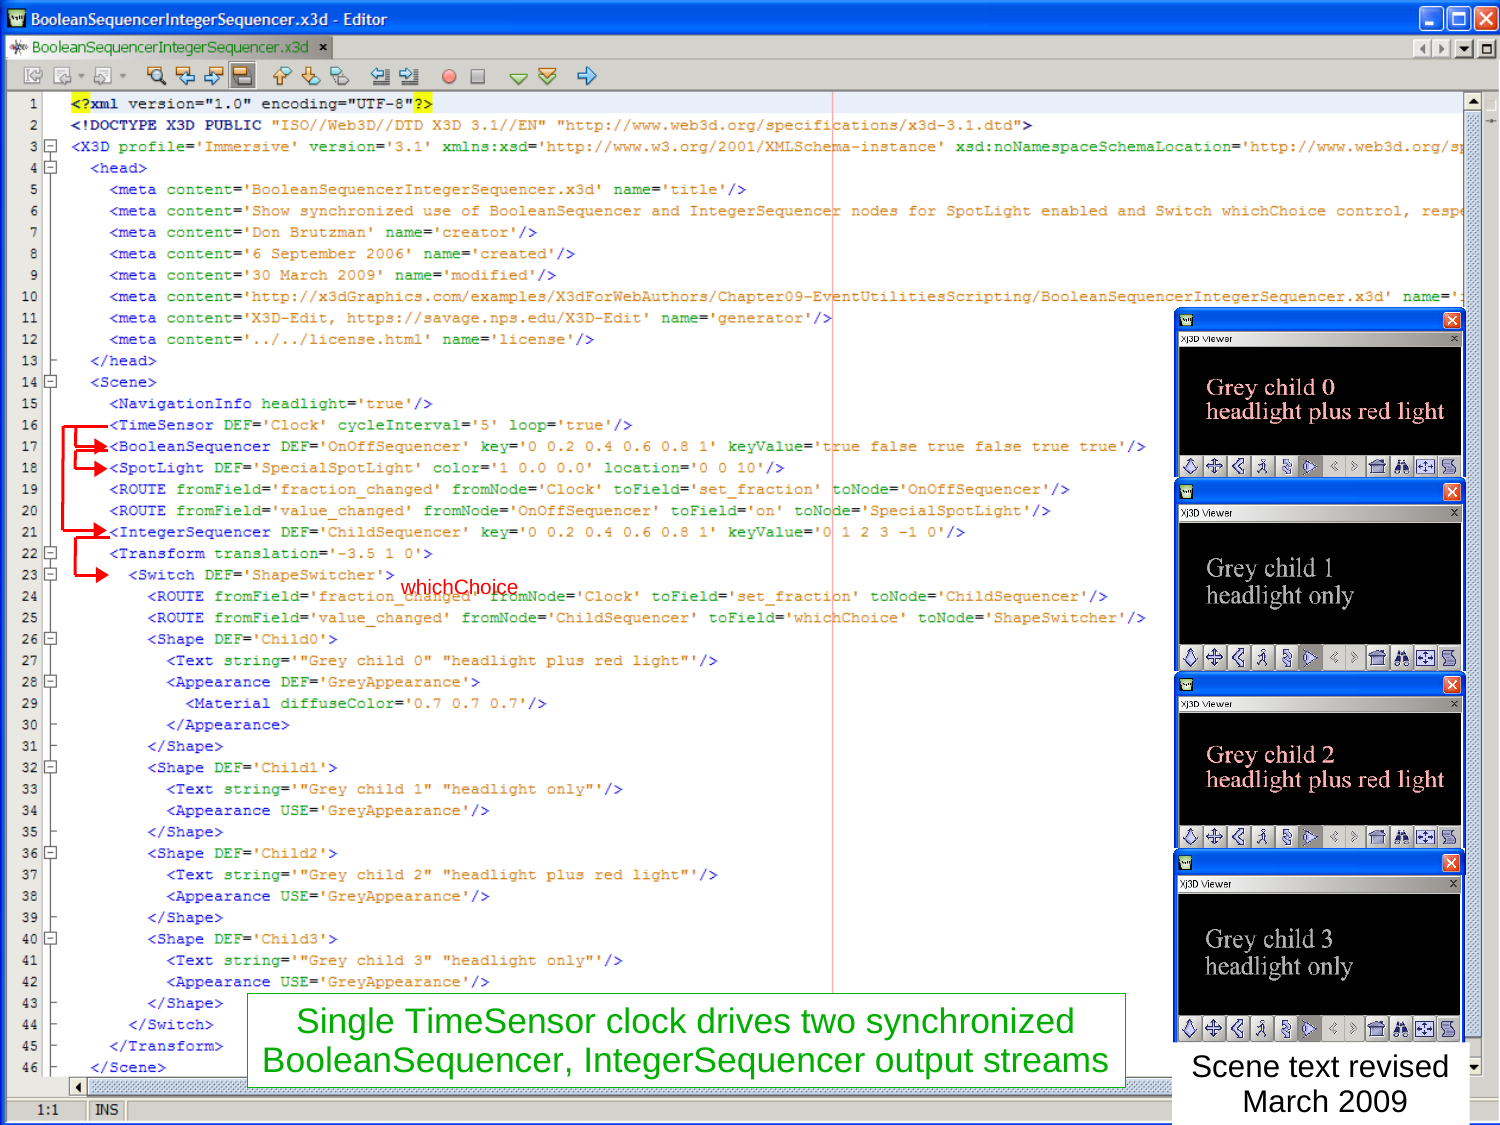

# BooleanSequencerIntegerSequencer.x3d
whichChoice
Single TimeSensor clock drives two synchronized BooleanSequencer, IntegerSequencer output streams
Scene text revised
 March 2009